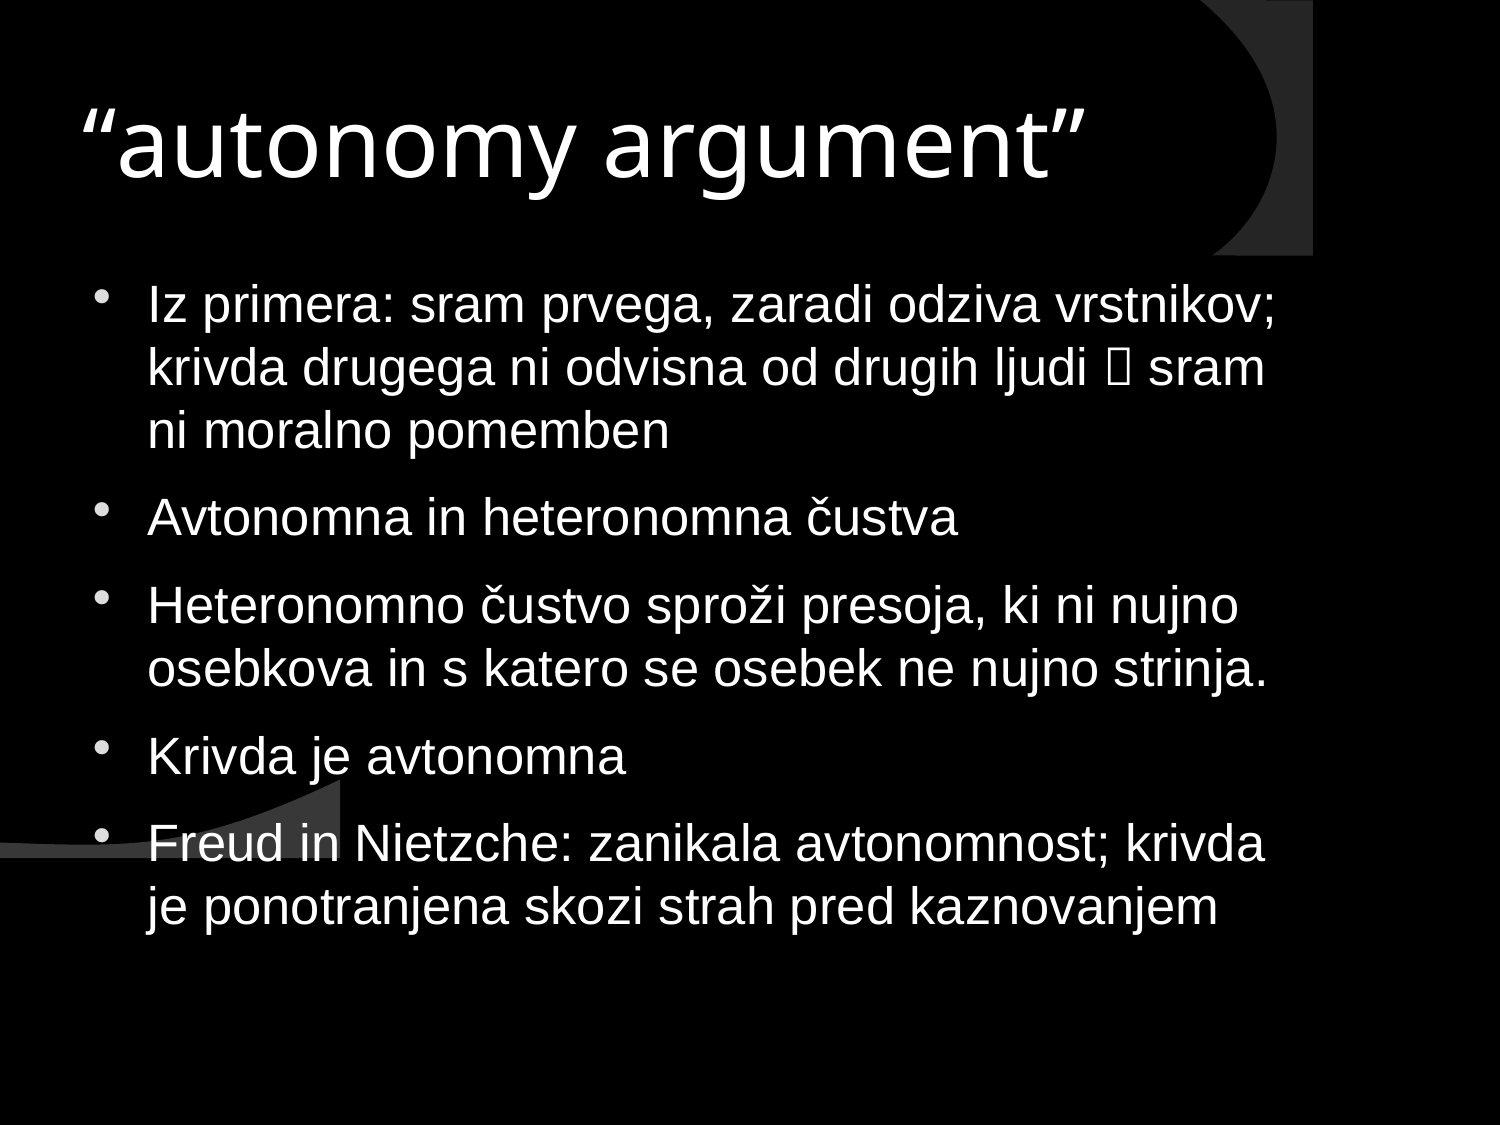

# “autonomy argument”
Iz primera: sram prvega, zaradi odziva vrstnikov; krivda drugega ni odvisna od drugih ljudi  sram ni moralno pomemben
Avtonomna in heteronomna čustva
Heteronomno čustvo sproži presoja, ki ni nujno osebkova in s katero se osebek ne nujno strinja.
Krivda je avtonomna
Freud in Nietzche: zanikala avtonomnost; krivda je ponotranjena skozi strah pred kaznovanjem